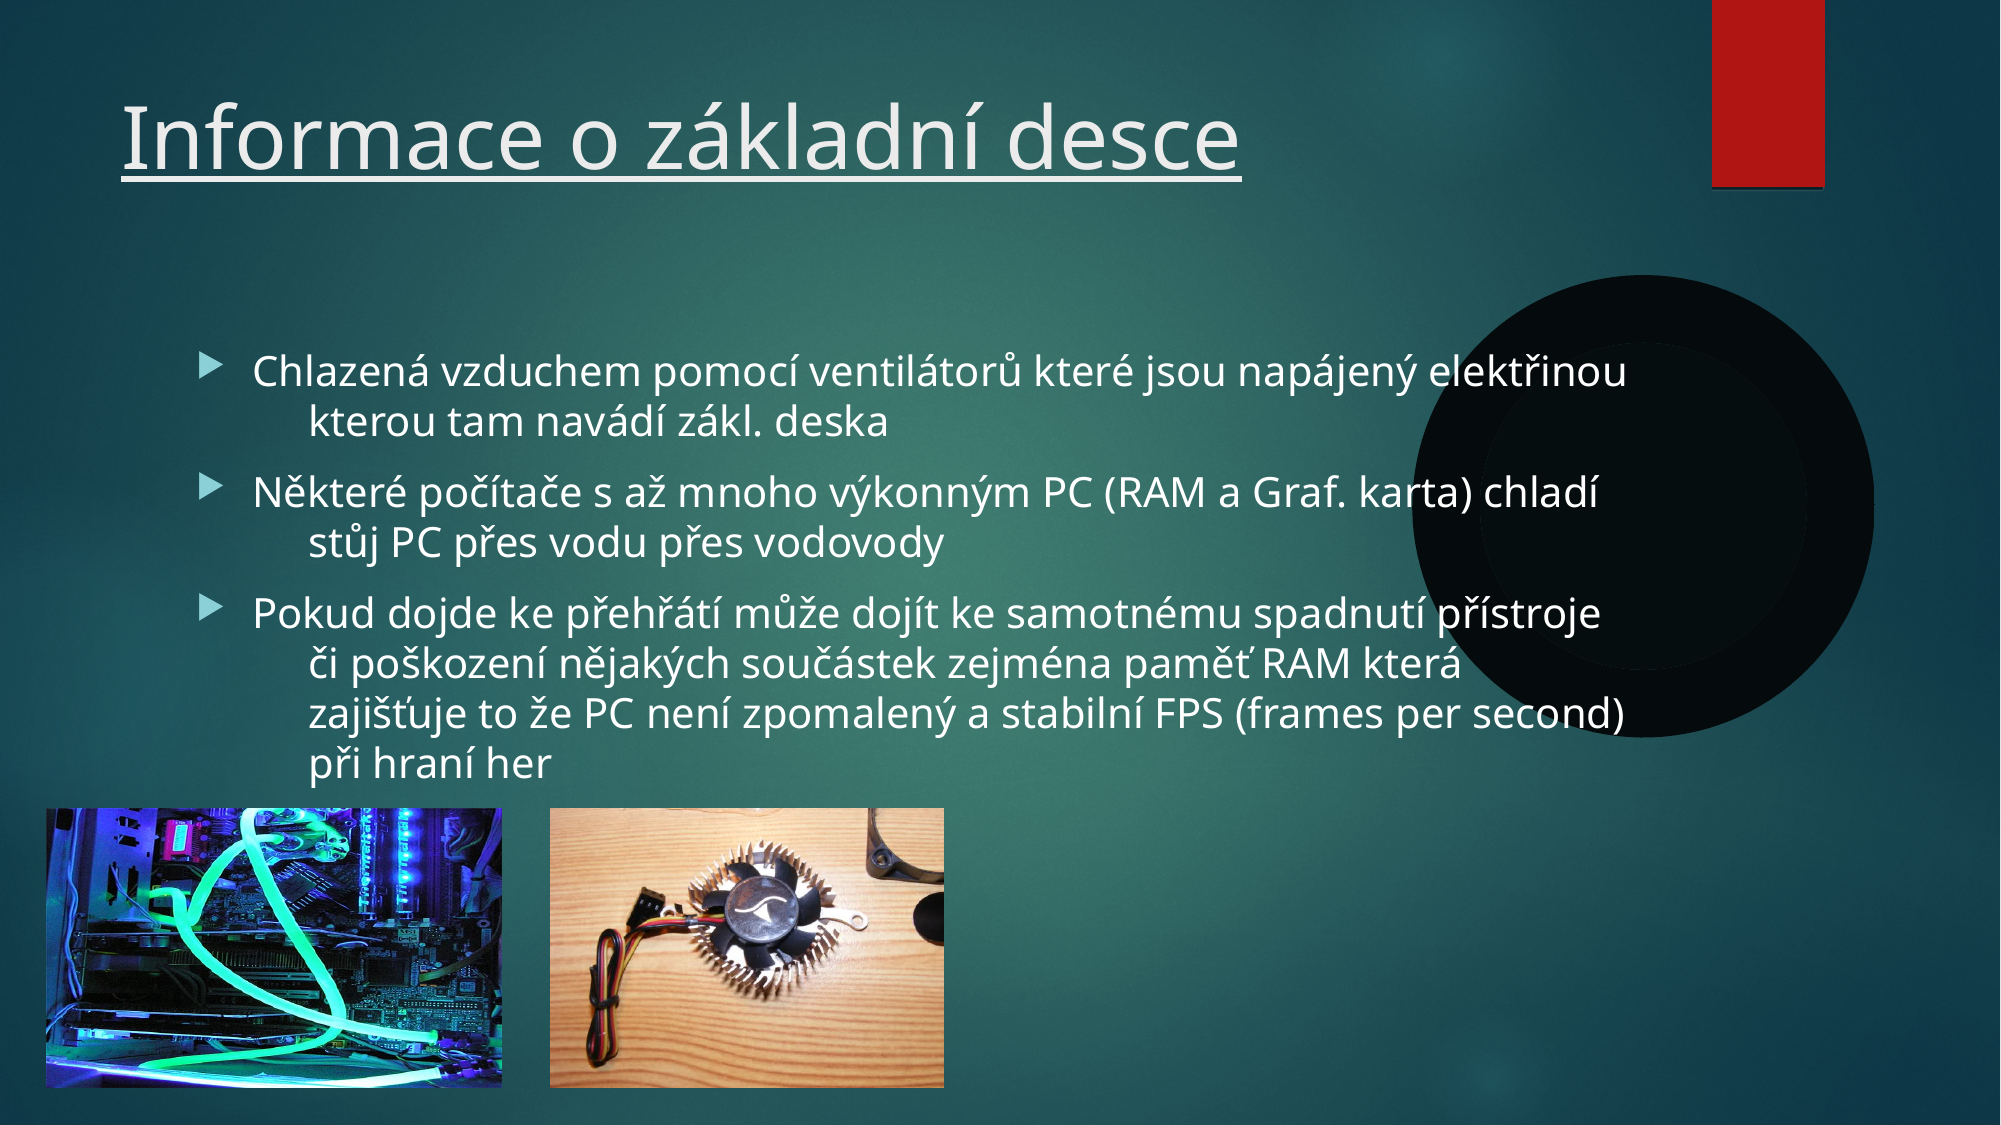

# Informace o základní desce
Chlazená vzduchem pomocí ventilátorů které jsou napájený elektřinou kterou tam navádí zákl. deska
Některé počítače s až mnoho výkonným PC (RAM a Graf. karta) chladí stůj PC přes vodu přes vodovody
Pokud dojde ke přehřátí může dojít ke samotnému spadnutí přístroje či poškození nějakých součástek zejména paměť RAM která zajišťuje to že PC není zpomalený a stabilní FPS (frames per second) při hraní her